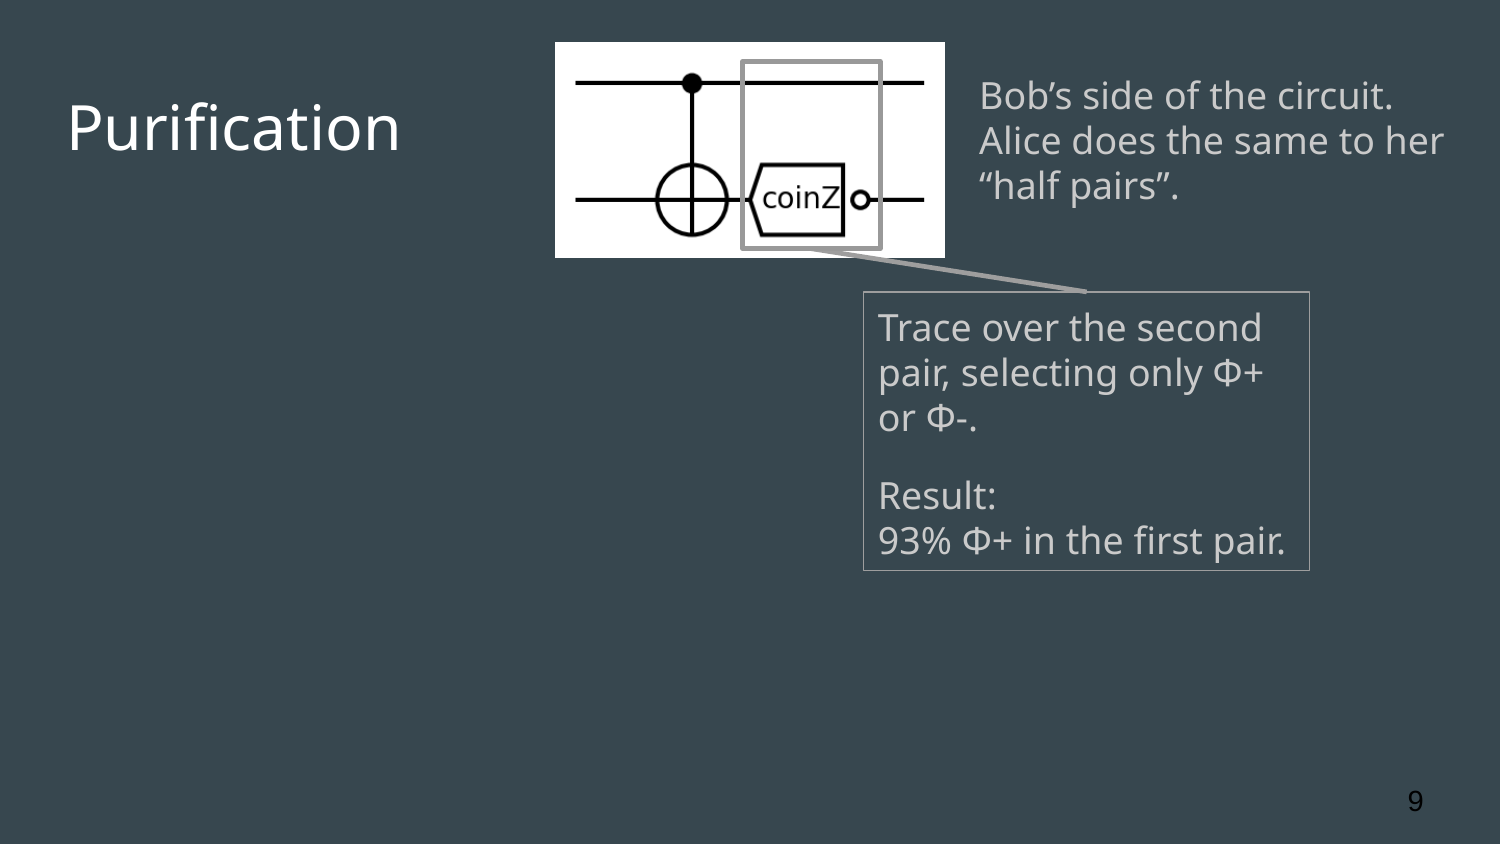

Bob’s side of the circuit.
Alice does the same to her “half pairs”.
# Purification
Trace over the second pair, selecting only Φ+ or Φ-.
Result:
93% Φ+ in the first pair.